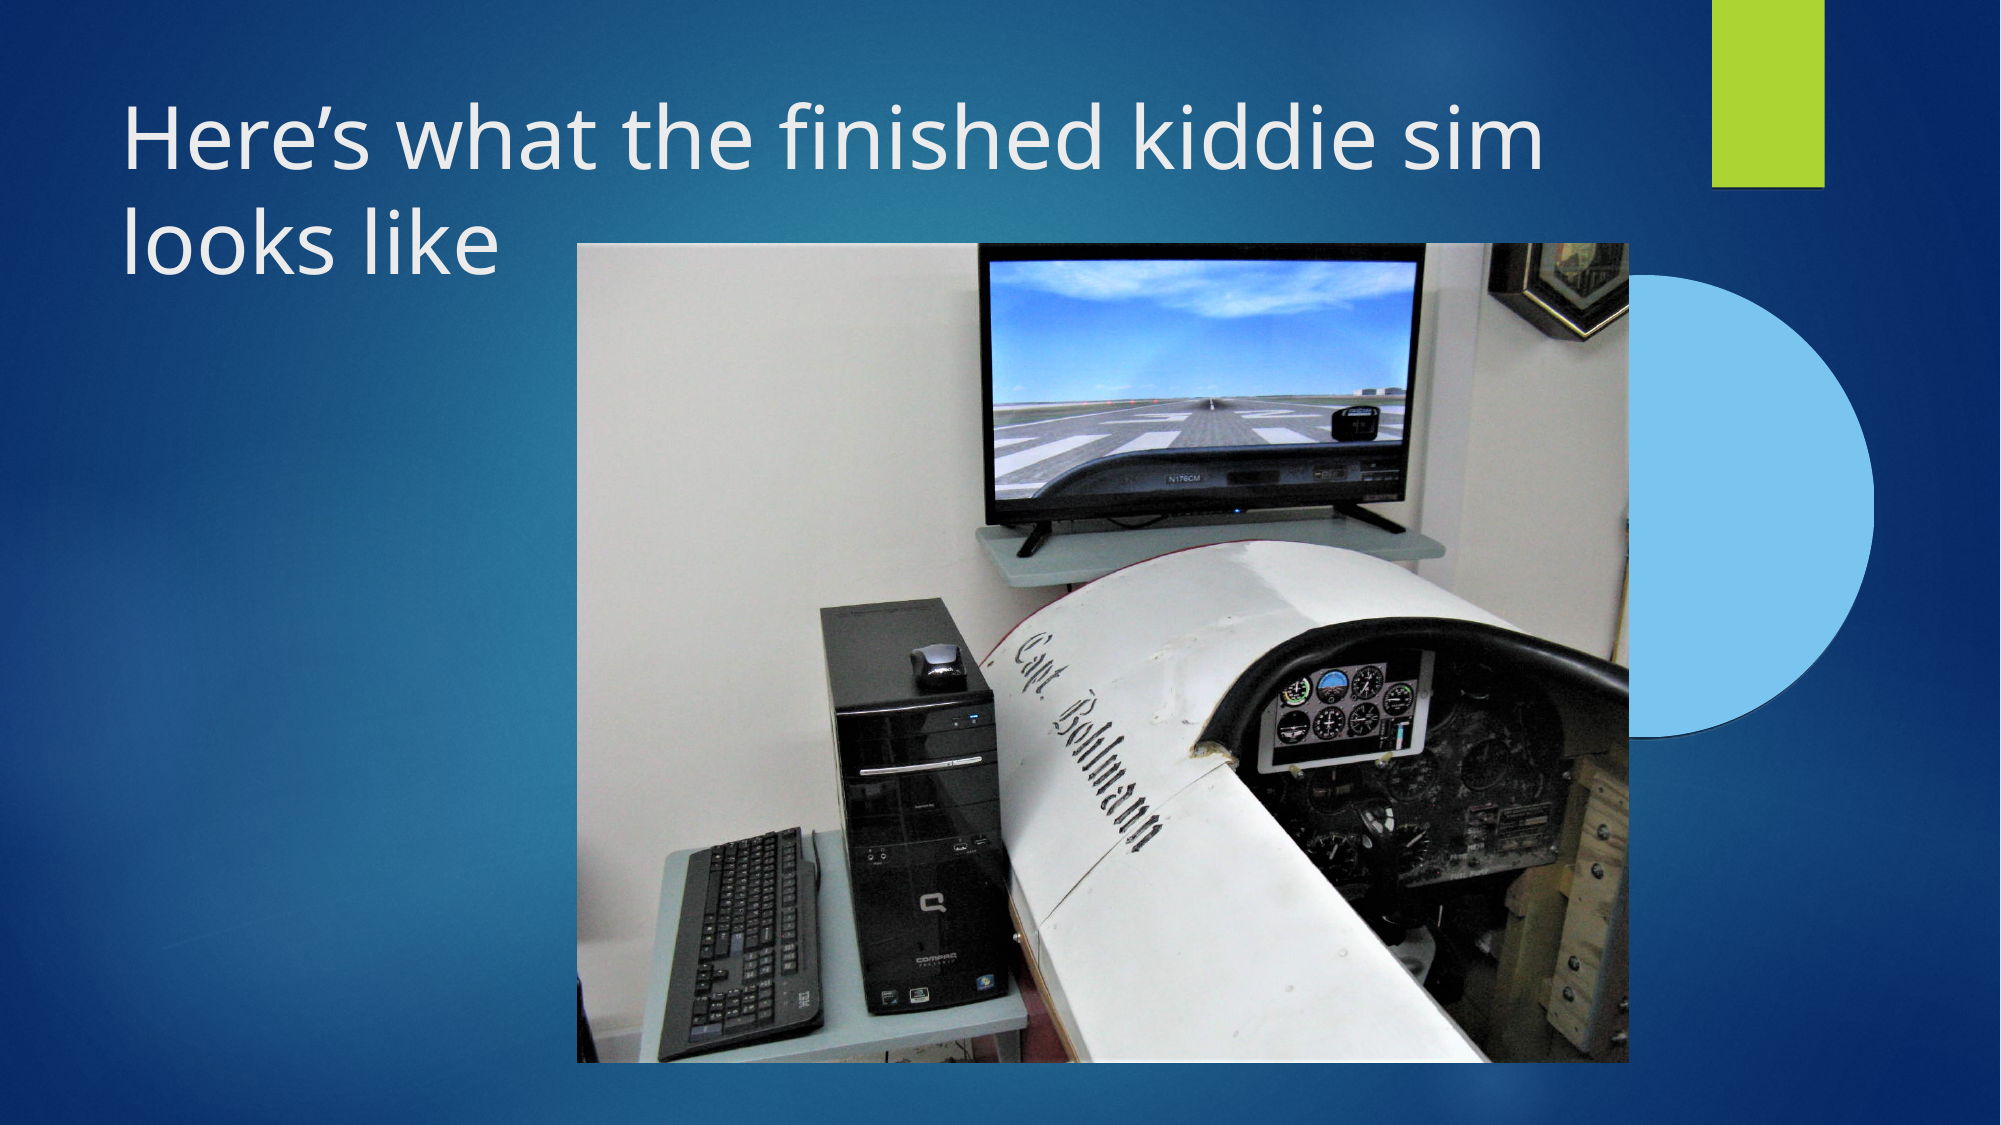

Here’s what the finished kiddie sim looks like